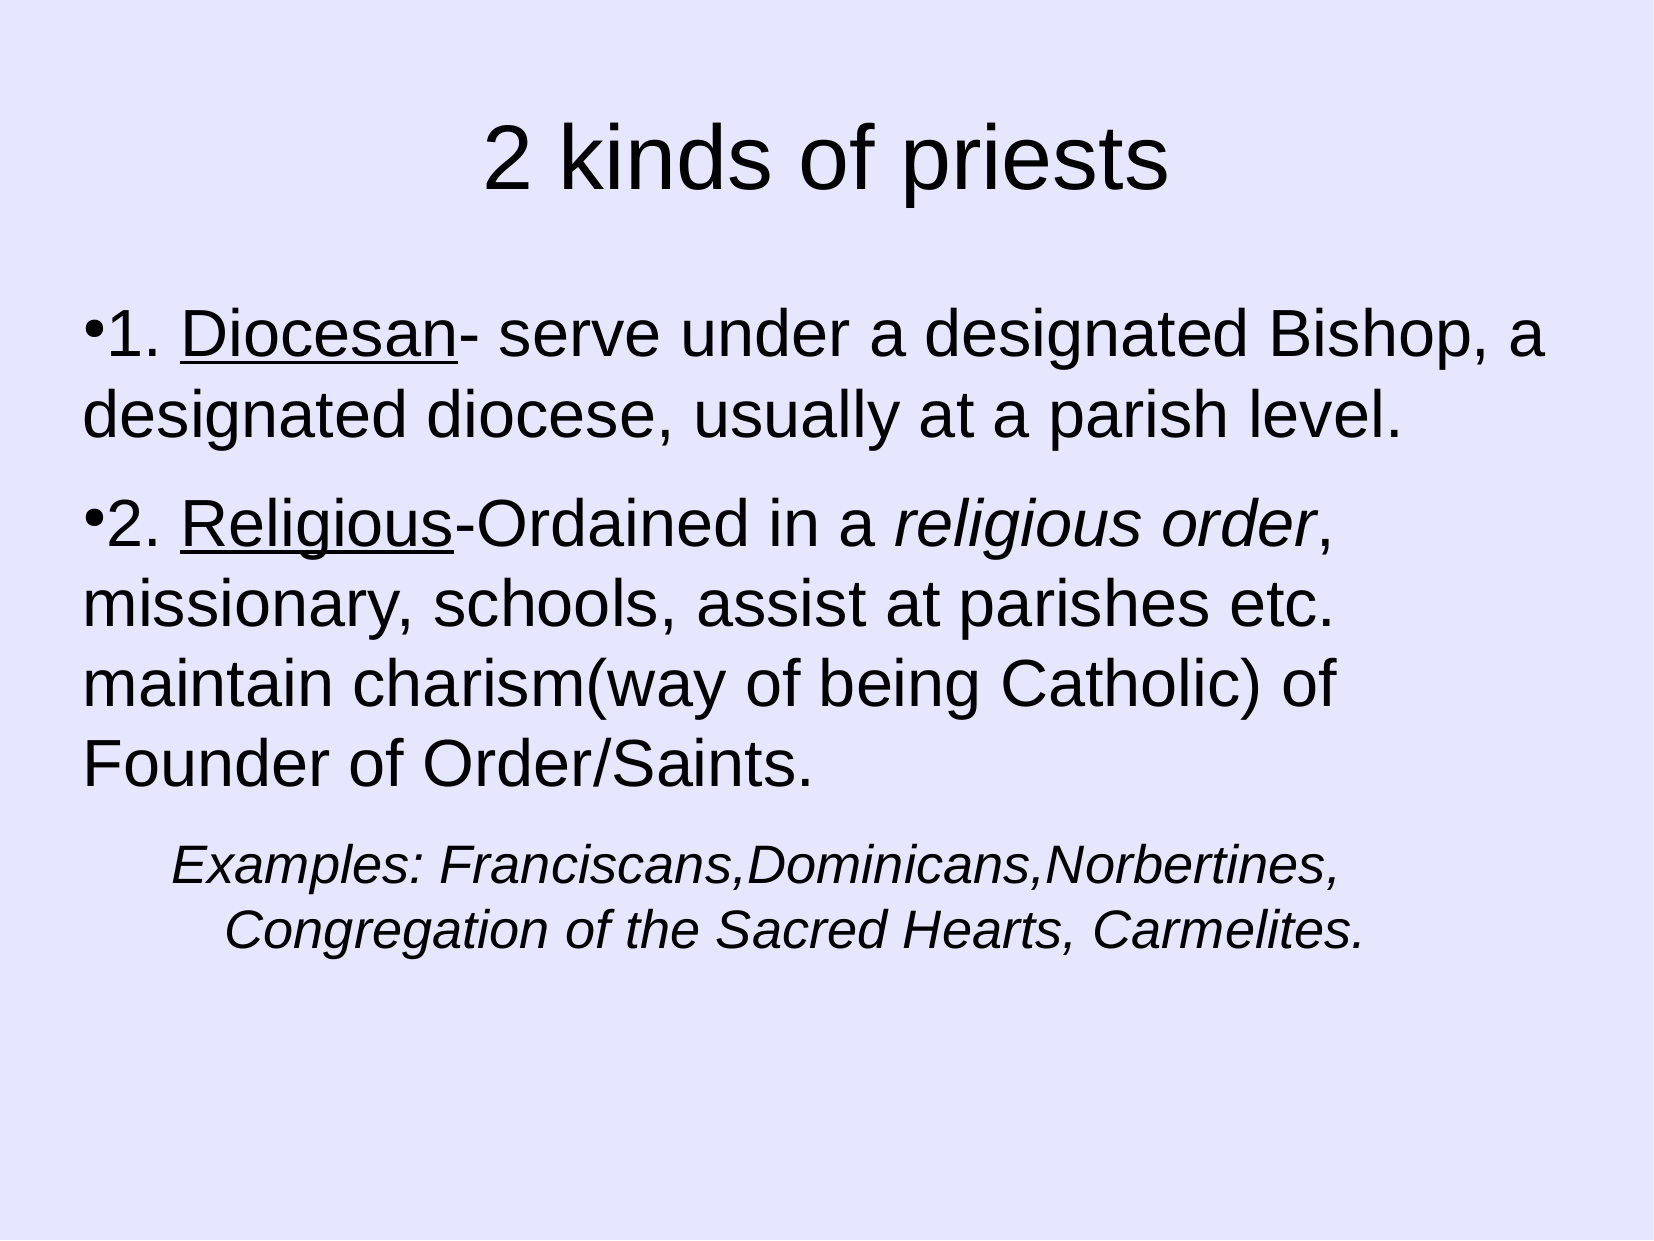

# 2 kinds of priests
1. Diocesan- serve under a designated Bishop, a designated diocese, usually at a parish level.
2. Religious-Ordained in a religious order, missionary, schools, assist at parishes etc. maintain charism(way of being Catholic) of Founder of Order/Saints.
Examples: Franciscans,Dominicans,Norbertines, Congregation of the Sacred Hearts, Carmelites.